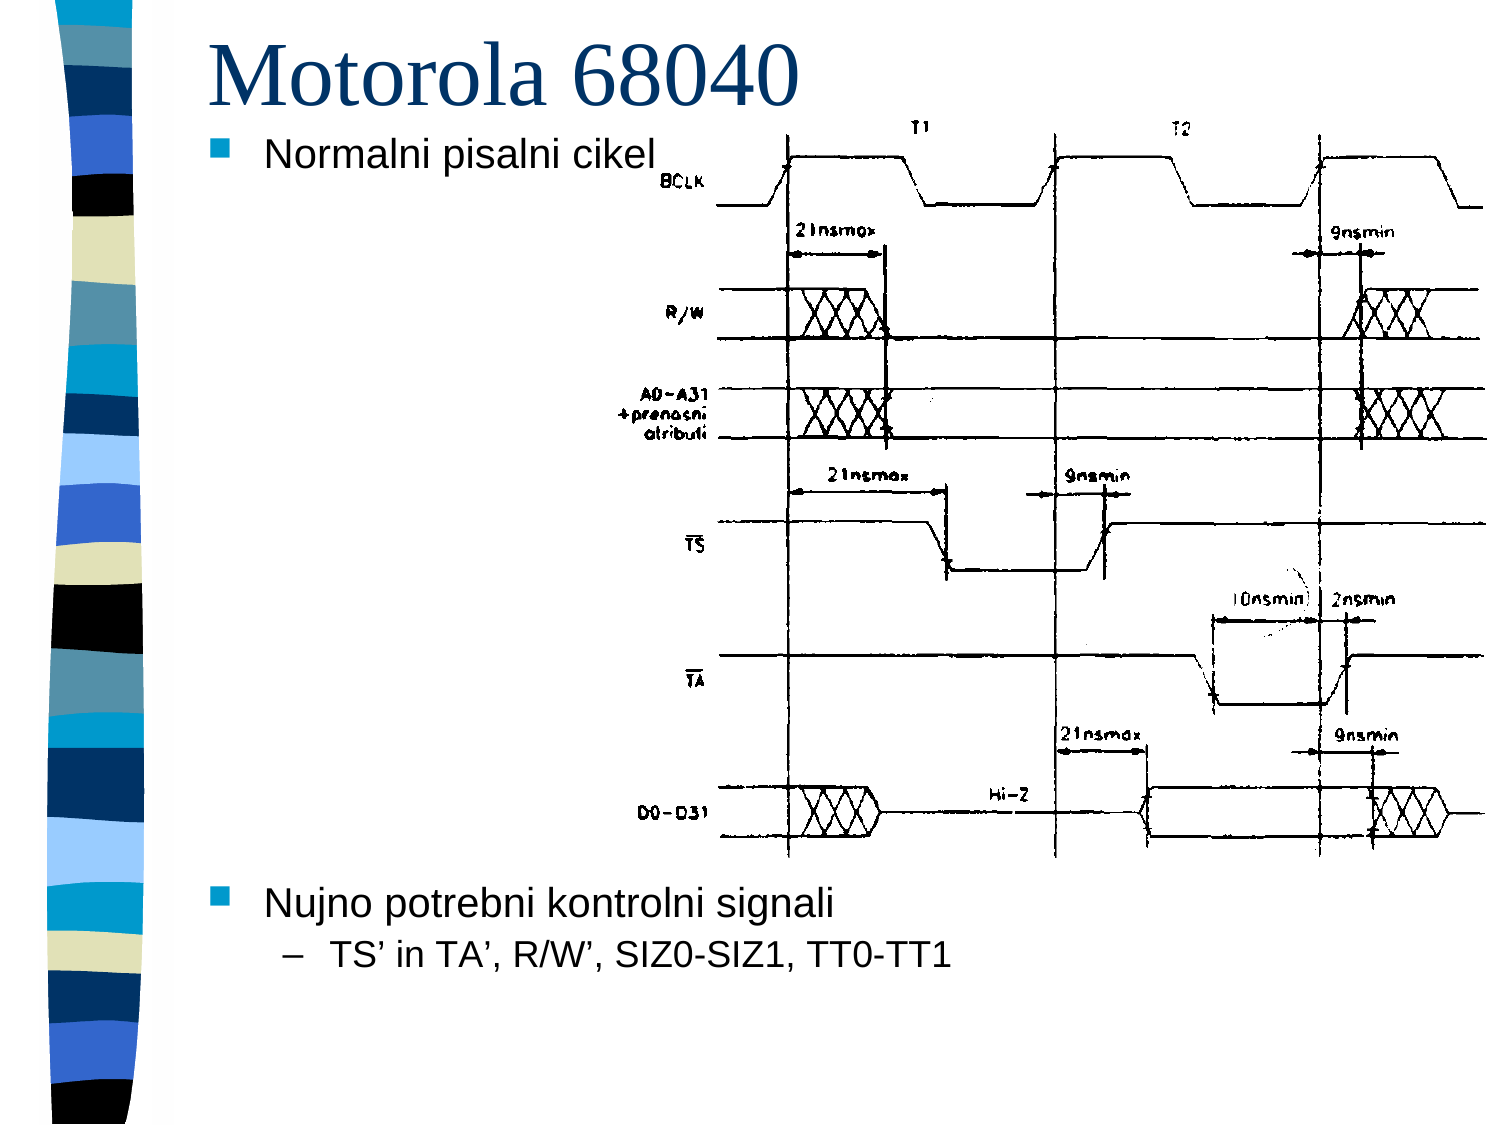

# Motorola 68040
Normalni pisalni cikel
Nujno potrebni kontrolni signali
TS’ in TA’, R/W’, SIZ0-SIZ1, TT0-TT1